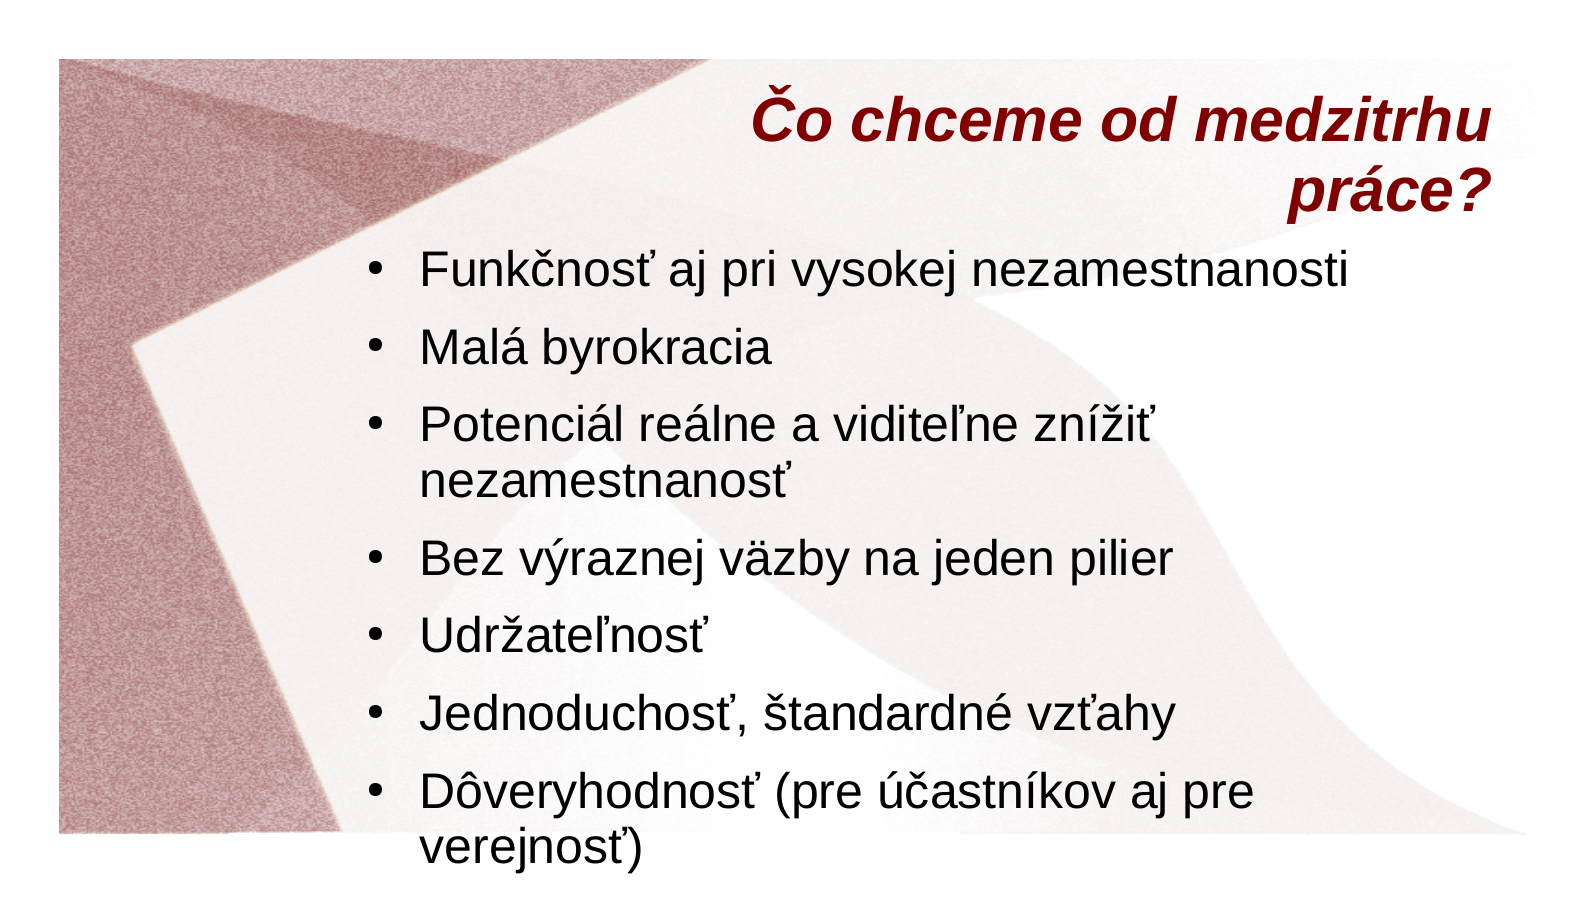

# Čo chceme od medzitrhu práce?
Funkčnosť aj pri vysokej nezamestnanosti
Malá byrokracia
Potenciál reálne a viditeľne znížiť nezamestnanosť
Bez výraznej väzby na jeden pilier
Udržateľnosť
Jednoduchosť, štandardné vzťahy
Dôveryhodnosť (pre účastníkov aj pre verejnosť)